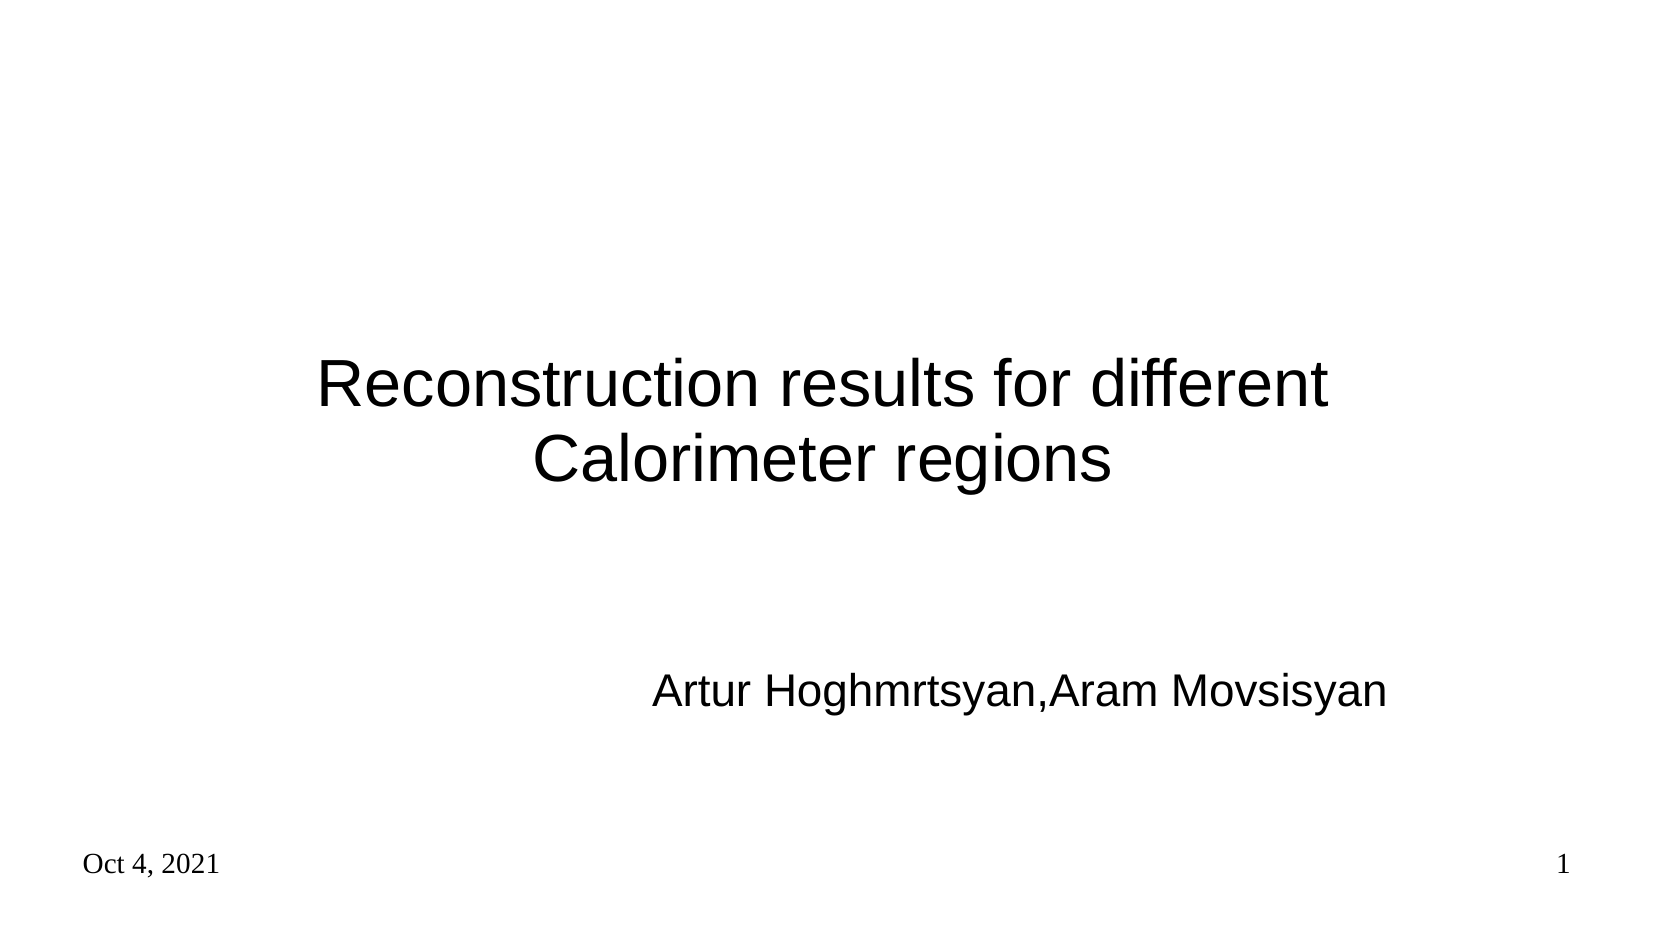

# Reconstruction results for different
Calorimeter regions
					Artur Hoghmrtsyan,Aram Movsisyan
Oct 4, 2021
1